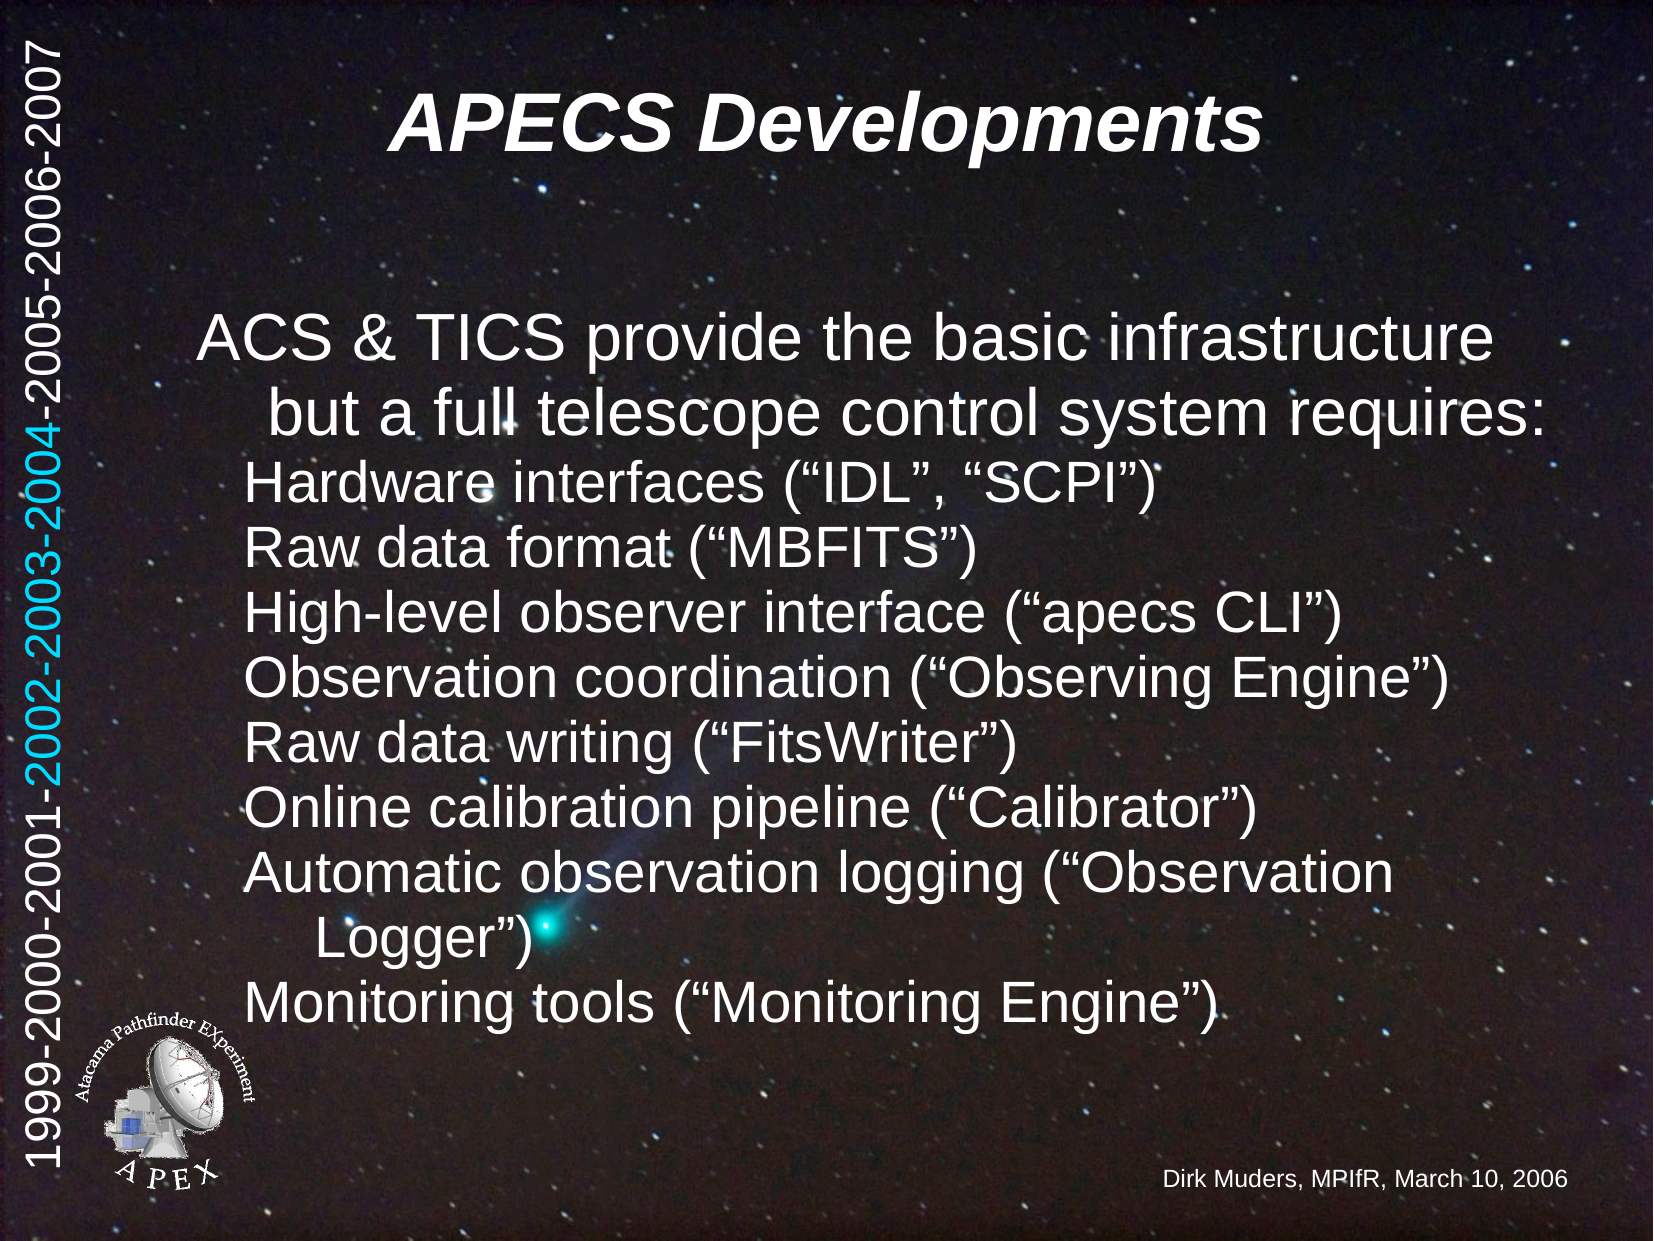

# APECS Developments
1999-2000-2001-2002-2003-2004-2005-2006-2007
ACS & TICS provide the basic infrastructure but a full telescope control system requires:
Hardware interfaces (“IDL”, “SCPI”)
Raw data format (“MBFITS”)
High-level observer interface (“apecs CLI”)
Observation coordination (“Observing Engine”)
Raw data writing (“FitsWriter”)
Online calibration pipeline (“Calibrator”)
Automatic observation logging (“Observation Logger”)
Monitoring tools (“Monitoring Engine”)